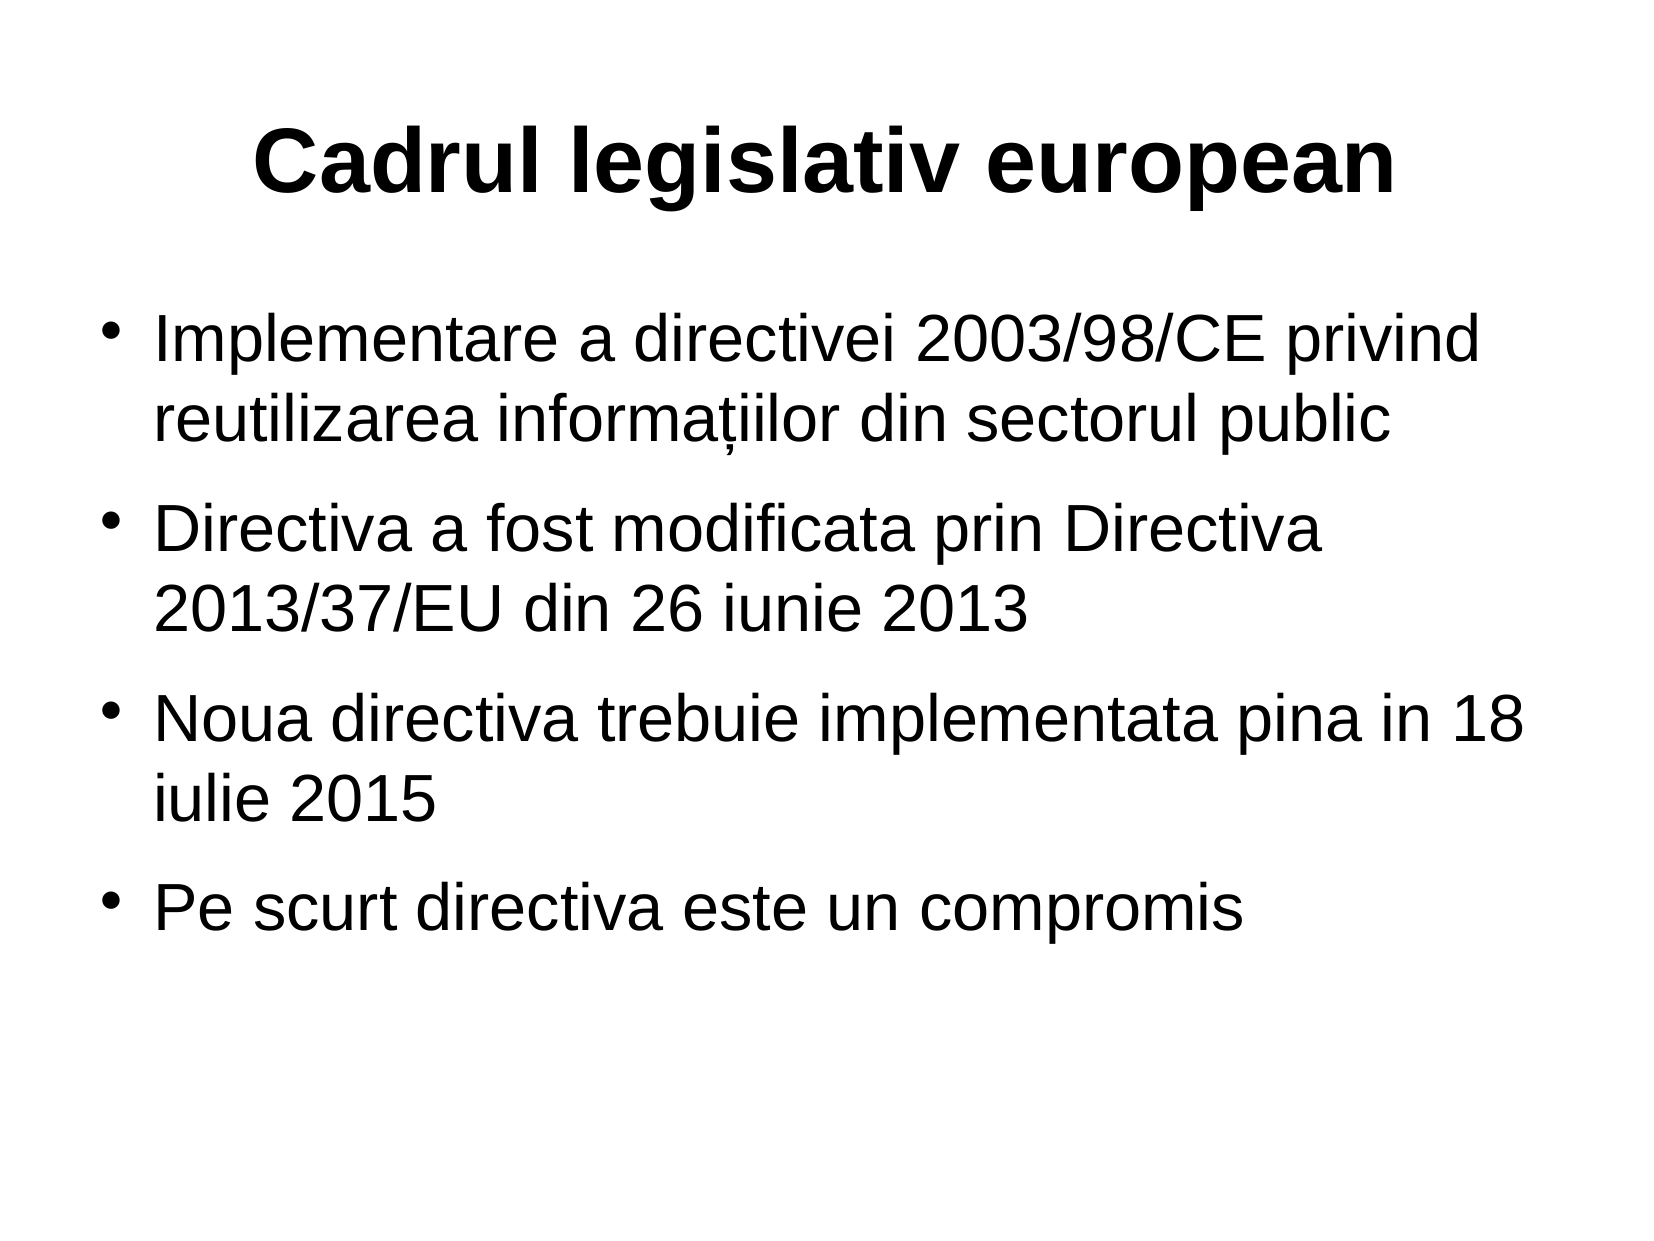

# Cadrul legislativ european
Implementare a directivei 2003/98/CE privind reutilizarea informațiilor din sectorul public
Directiva a fost modificata prin Directiva 2013/37/EU din 26 iunie 2013
Noua directiva trebuie implementata pina in 18 iulie 2015
Pe scurt directiva este un compromis